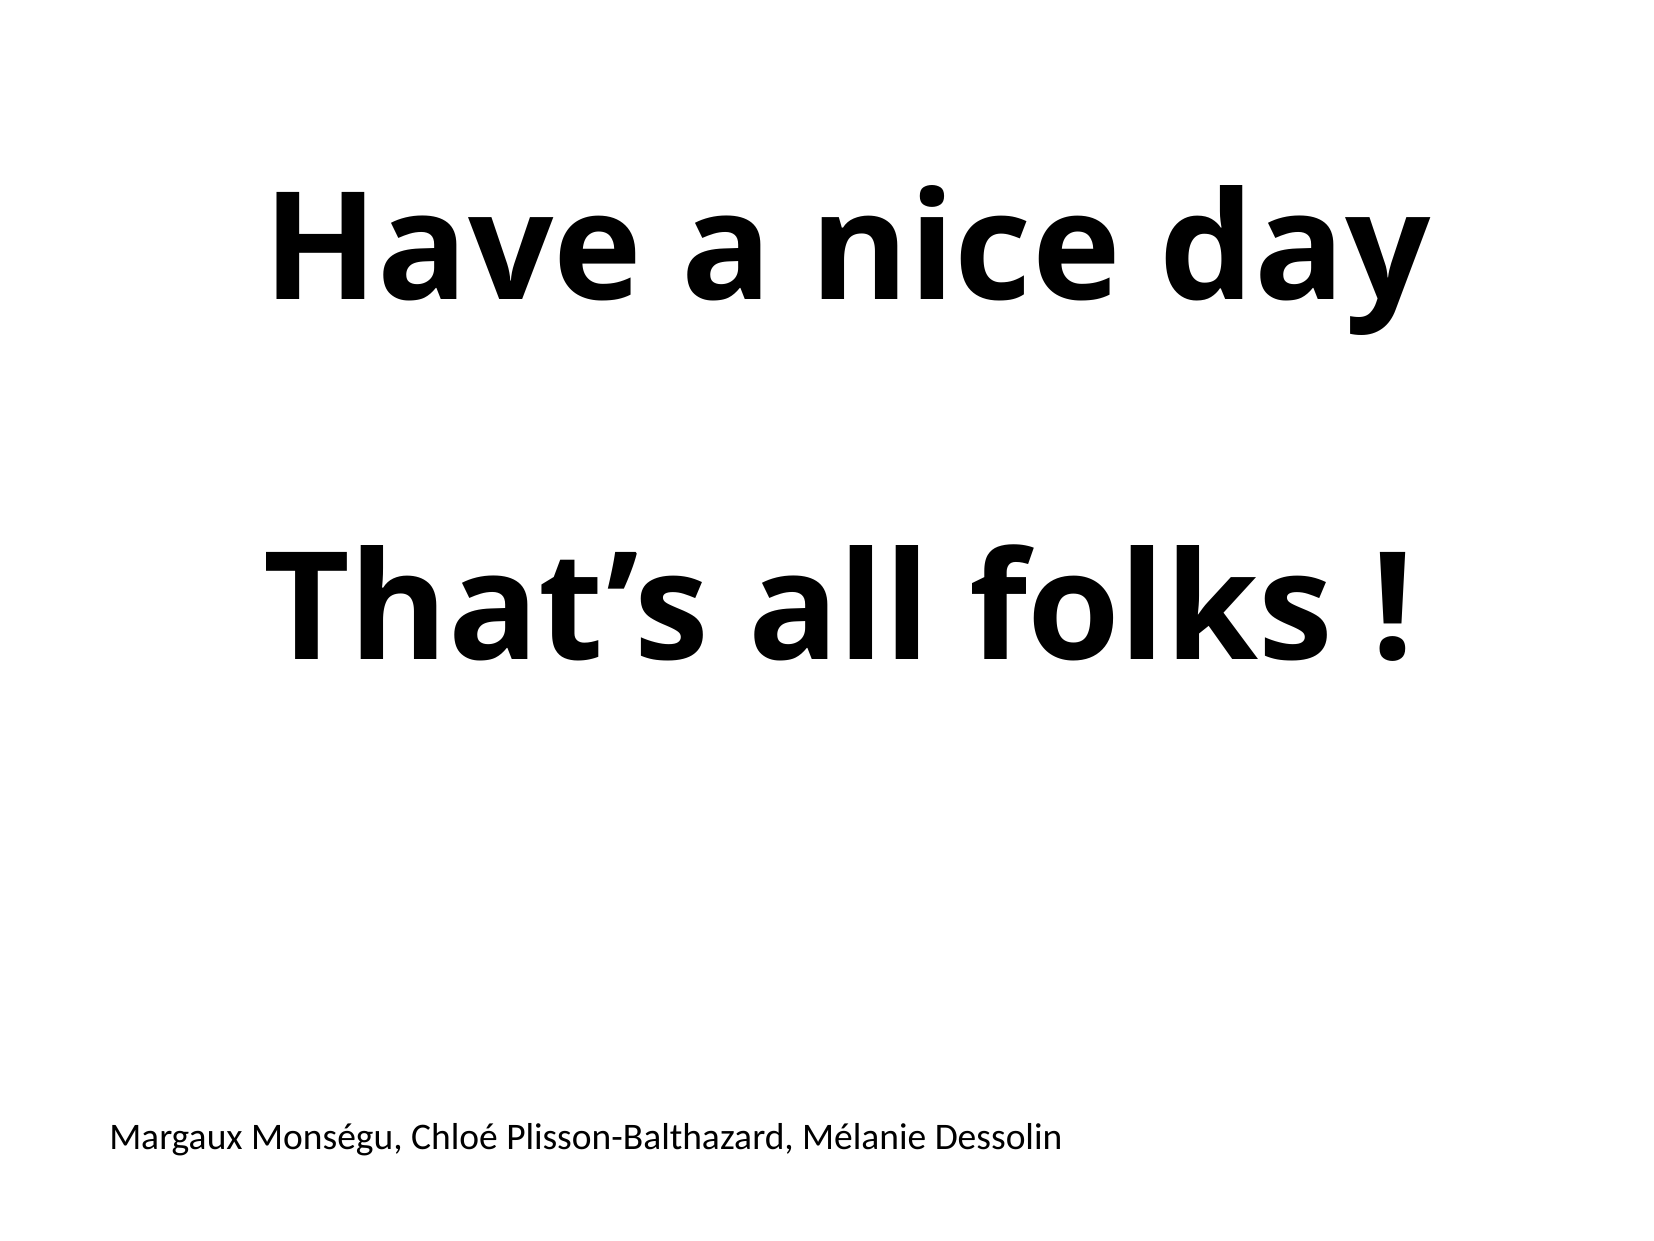

Have a nice day
That’s all folks !
Margaux Monségu, Chloé Plisson-Balthazard, Mélanie Dessolin